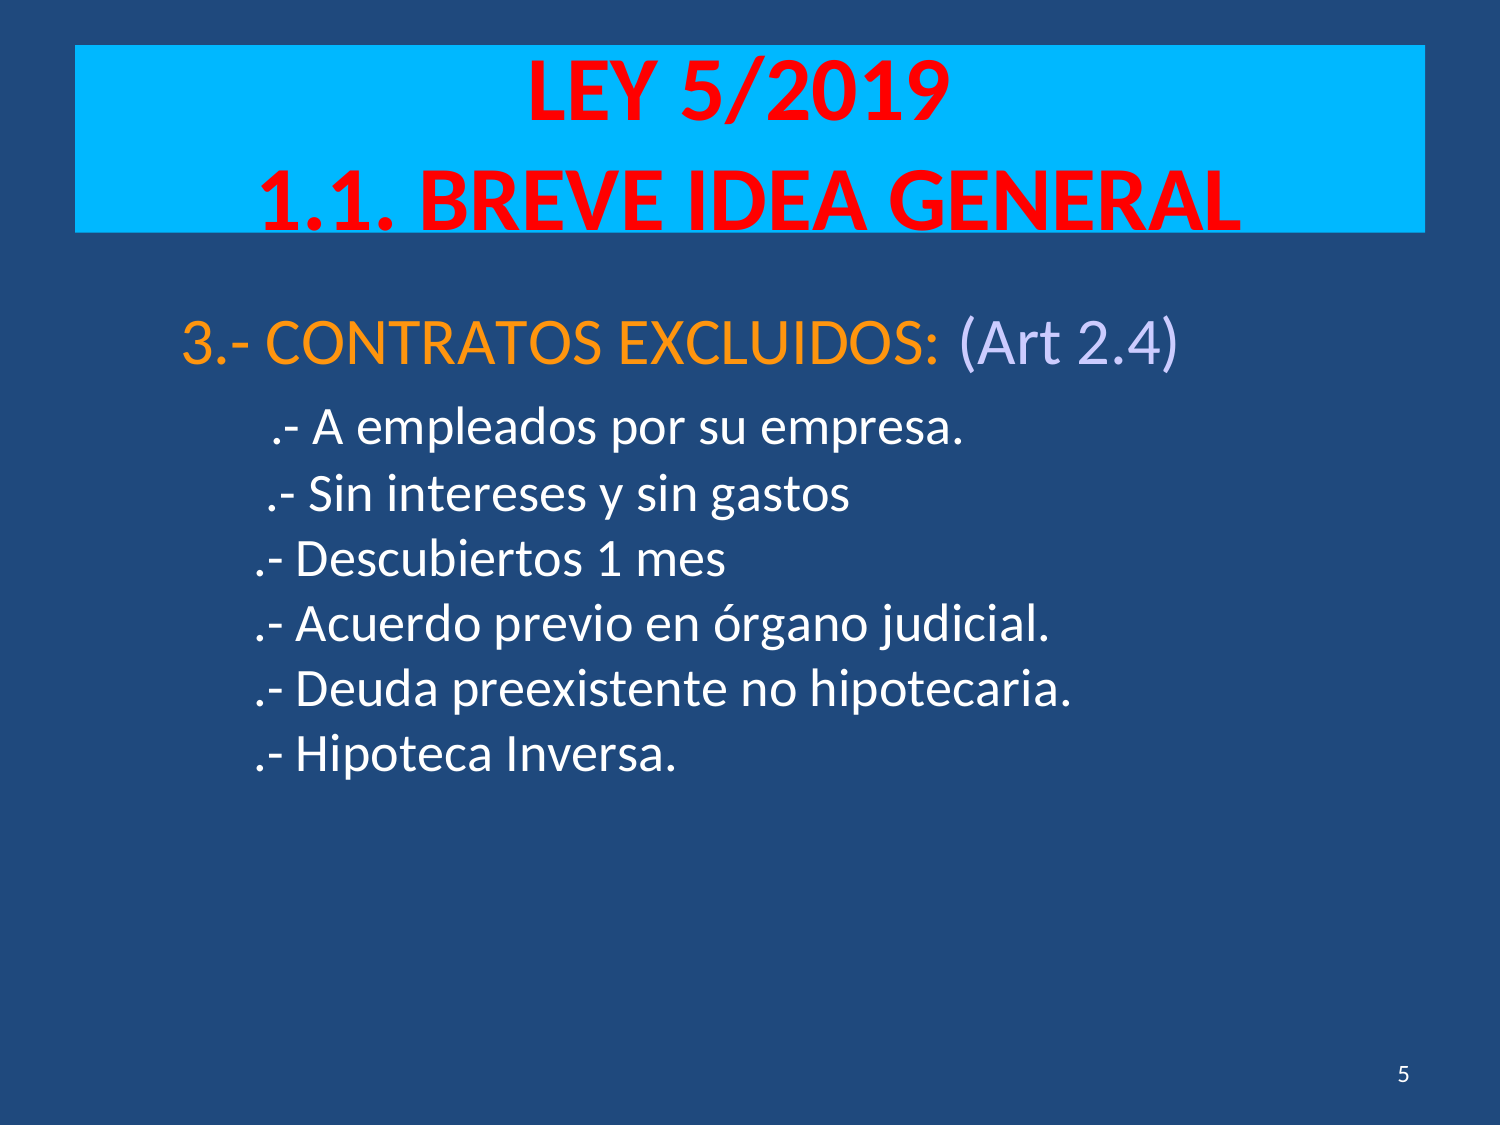

LEY 5/2019
1.1. BREVE IDEA GENERAL
3.- CONTRATOS EXCLUIDOS: (Art 2.4)
 .- A empleados por su empresa.
 .- Sin intereses y sin gastos
 .- Descubiertos 1 mes
 .- Acuerdo previo en órgano judicial.
 .- Deuda preexistente no hipotecaria.
 .- Hipoteca Inversa.